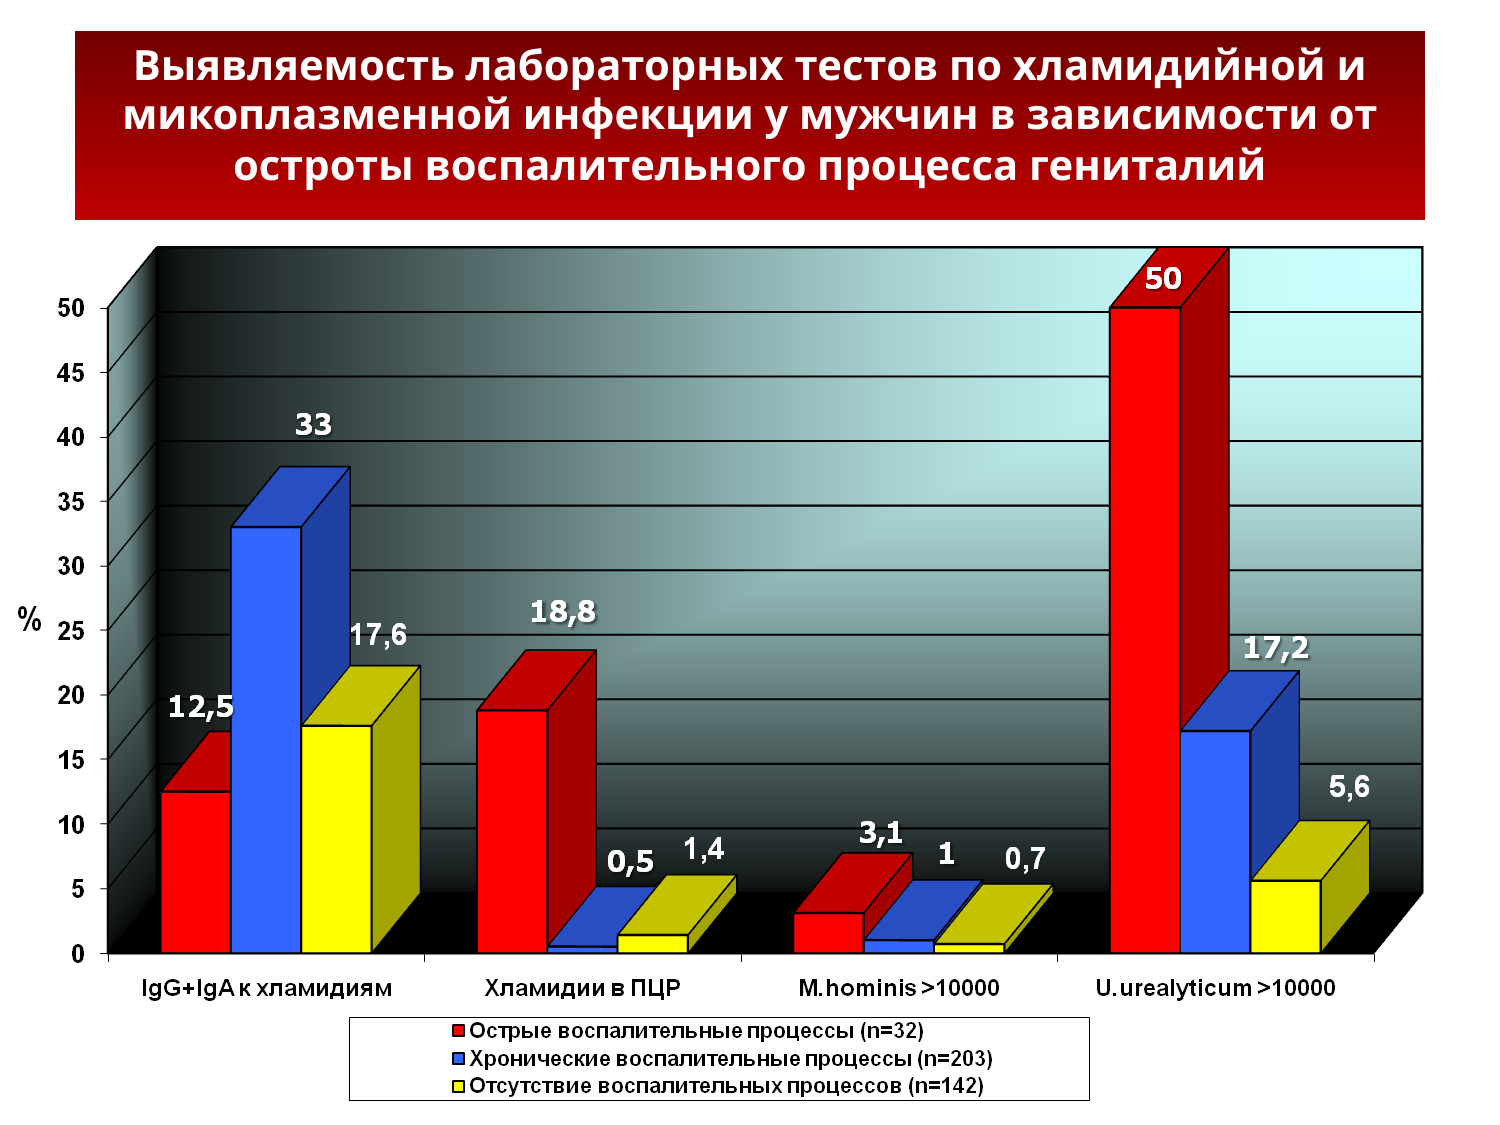

# Выявляемость лабораторных тестов по хламидийной и микоплазменной инфекции у мужчин в зависимости от остроты воспалительного процесса гениталий